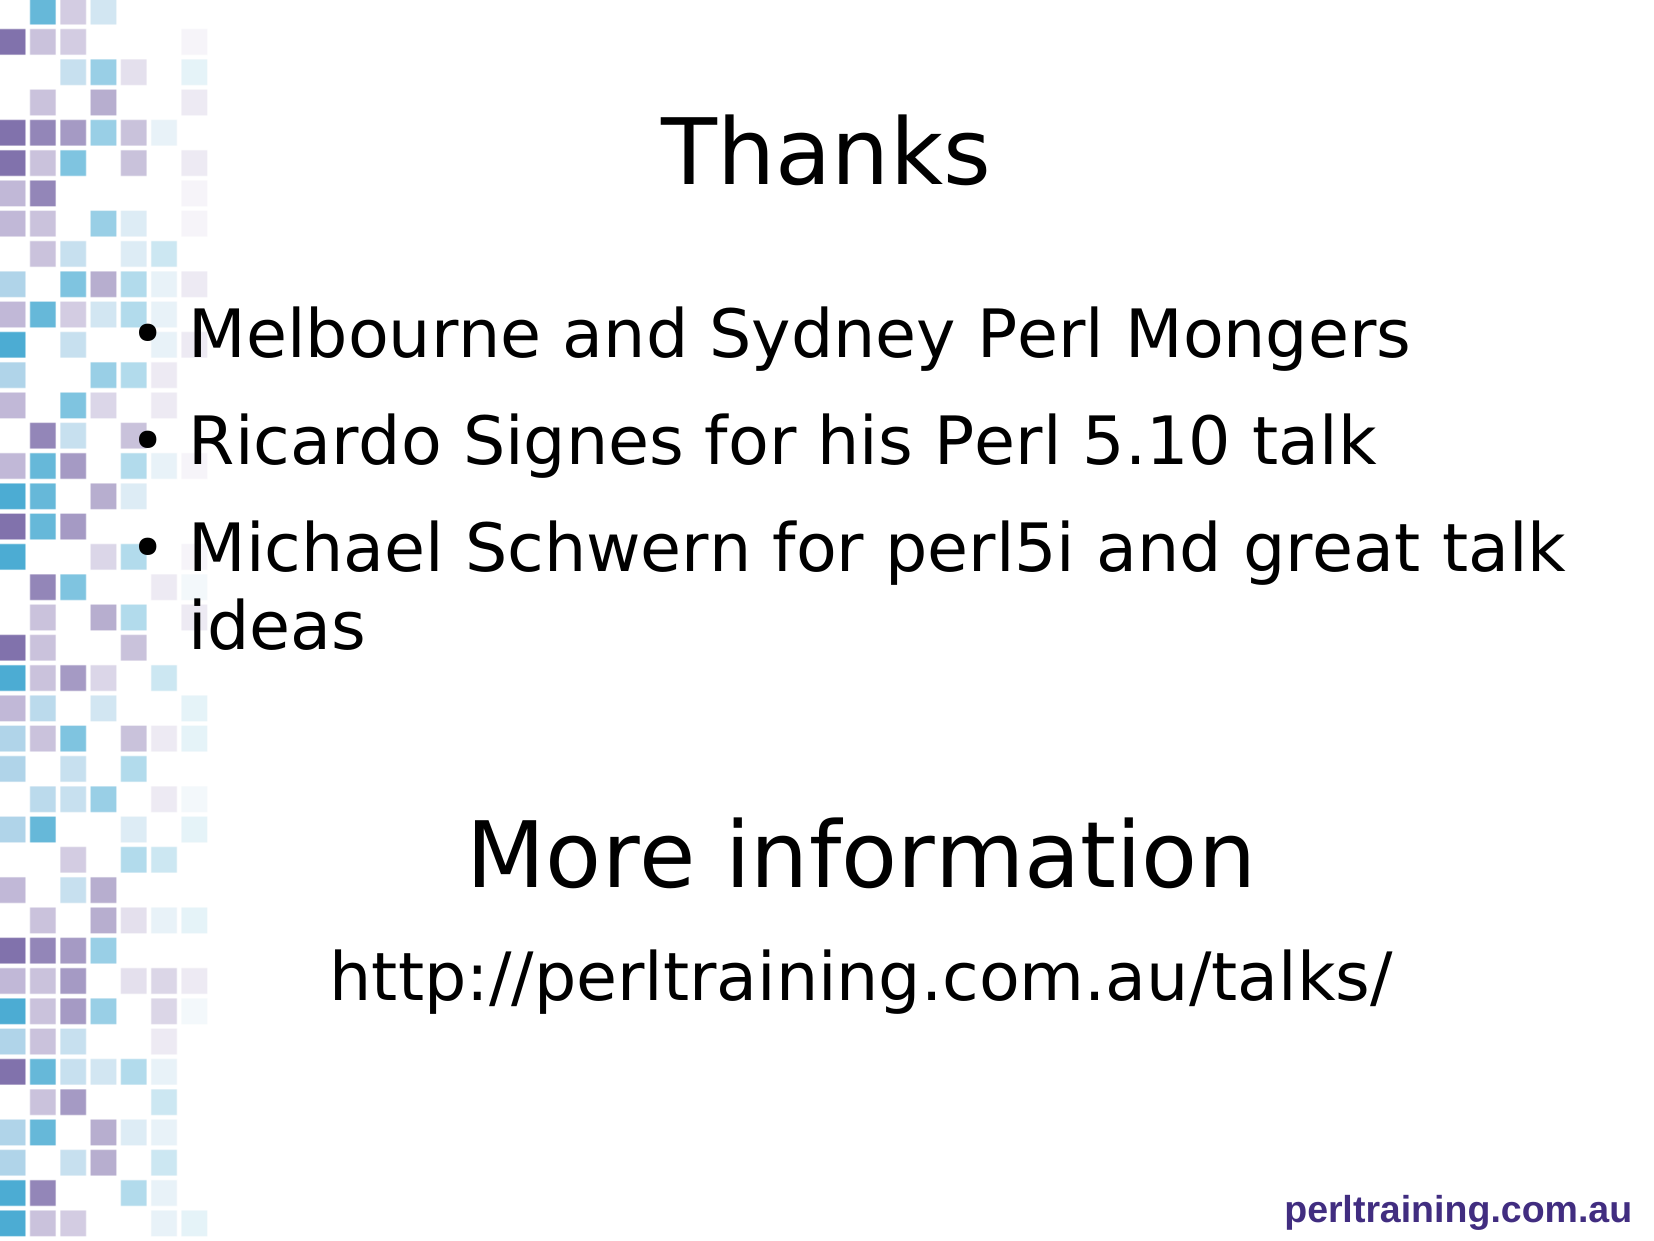

# Thanks
Melbourne and Sydney Perl Mongers
Ricardo Signes for his Perl 5.10 talk
Michael Schwern for perl5i and great talk ideas
More information
http://perltraining.com.au/talks/